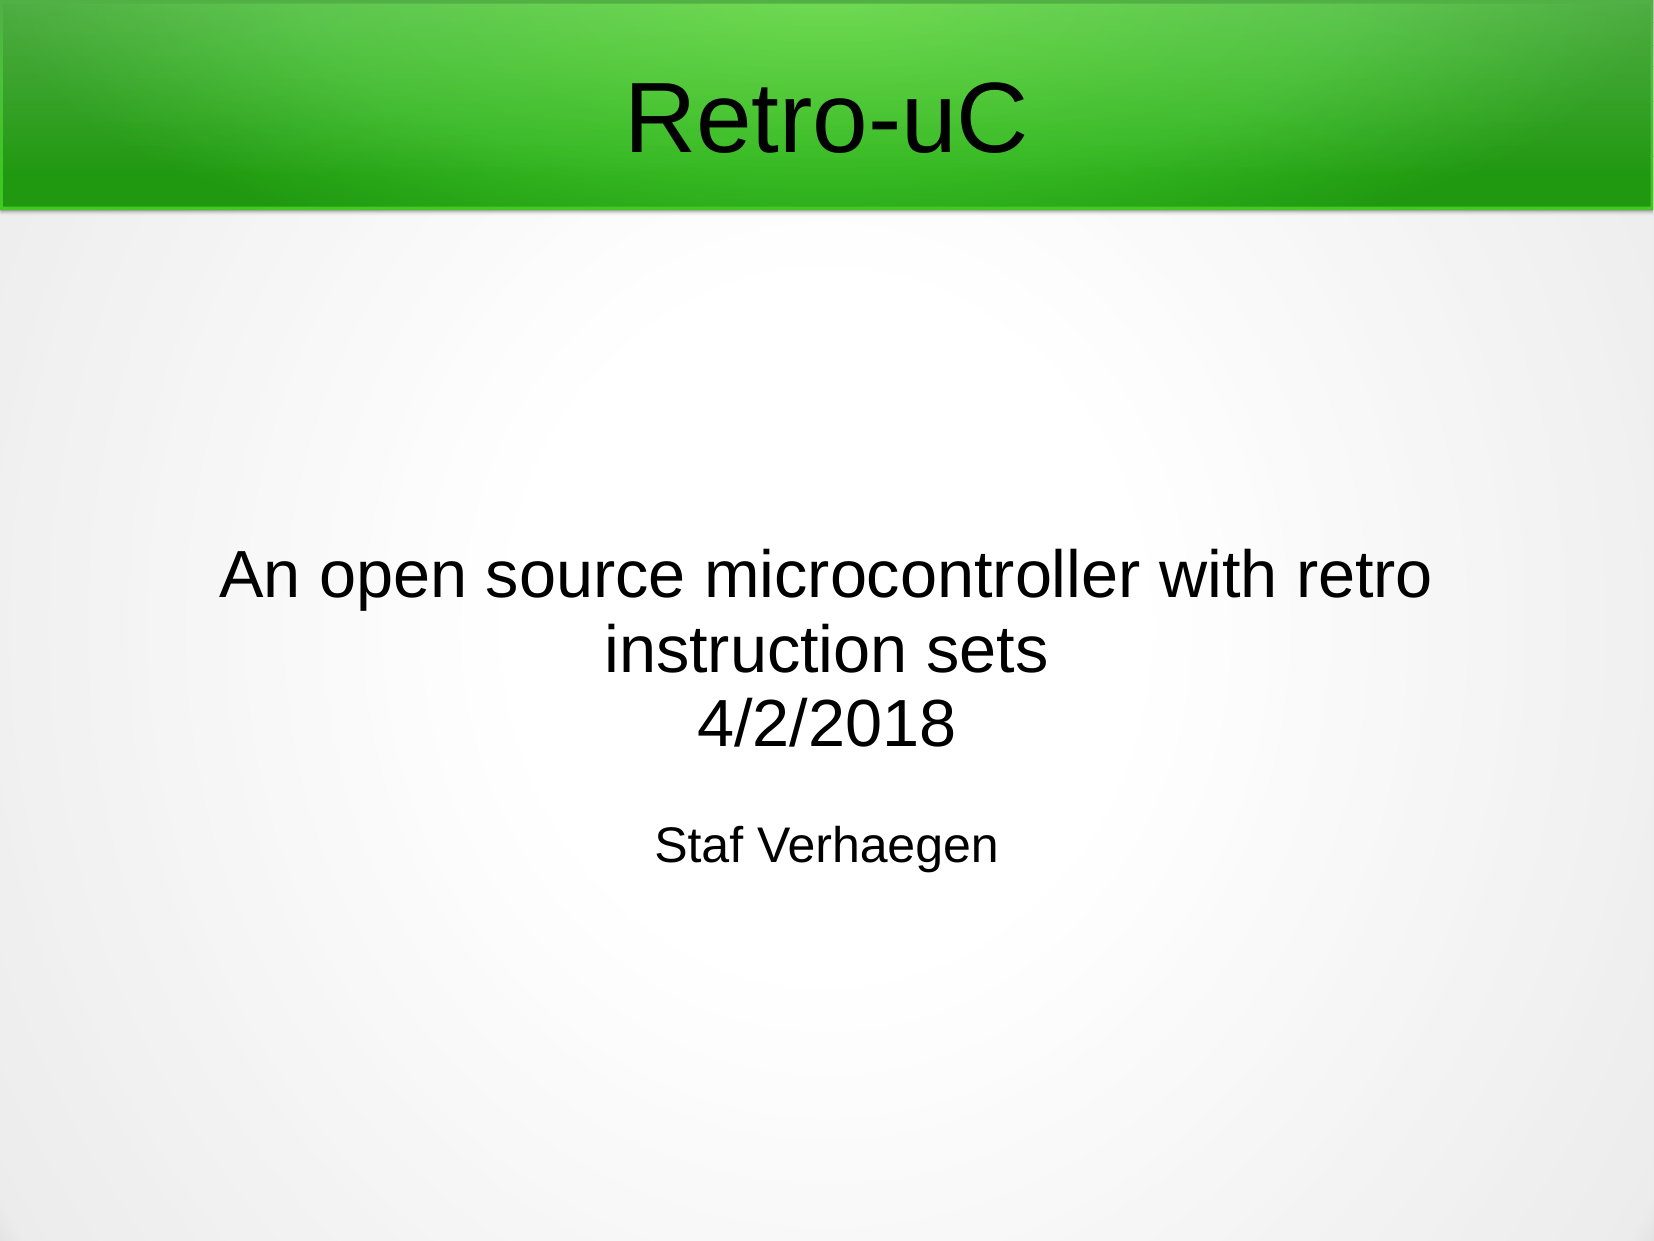

# Retro-uC
An open source microcontroller with retro instruction sets
4/2/2018
Staf Verhaegen